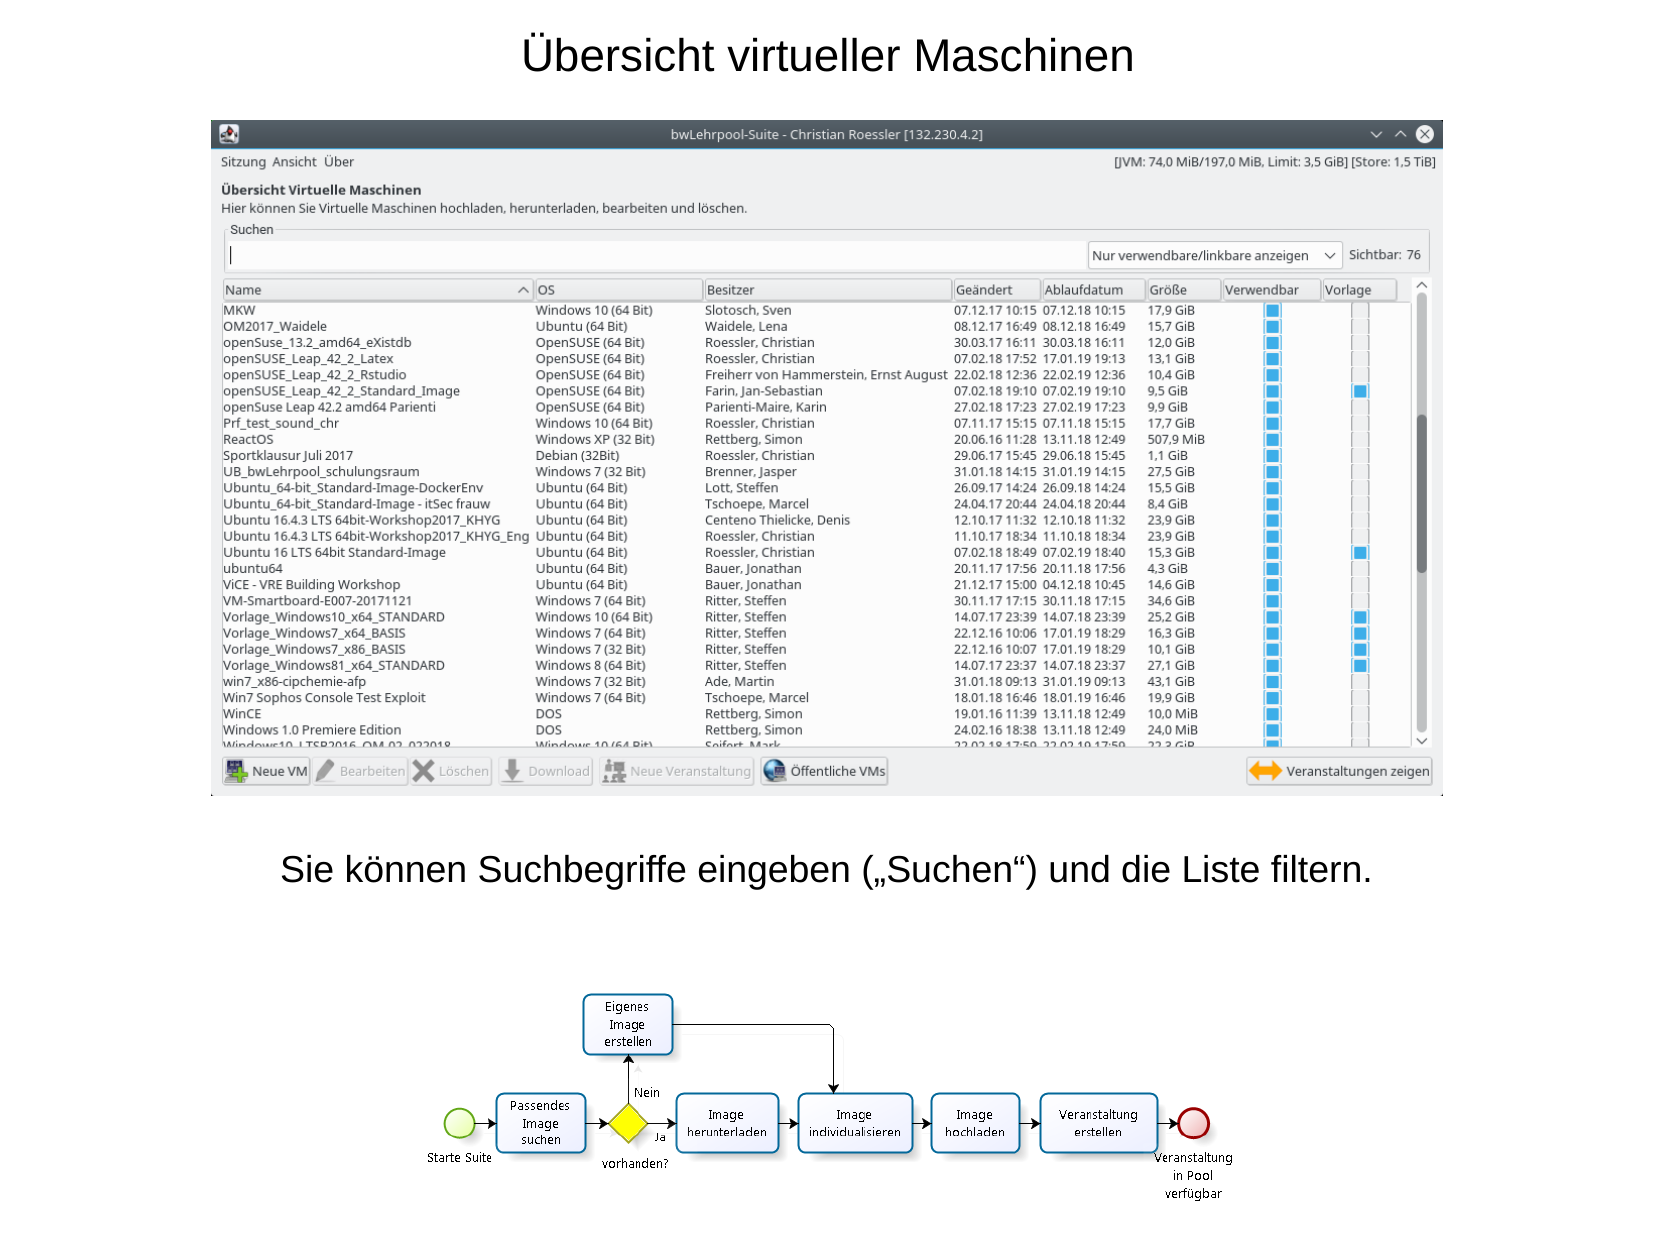

# Übersicht virtueller Maschinen
Sie können Suchbegriffe eingeben („Suchen“) und die Liste filtern.